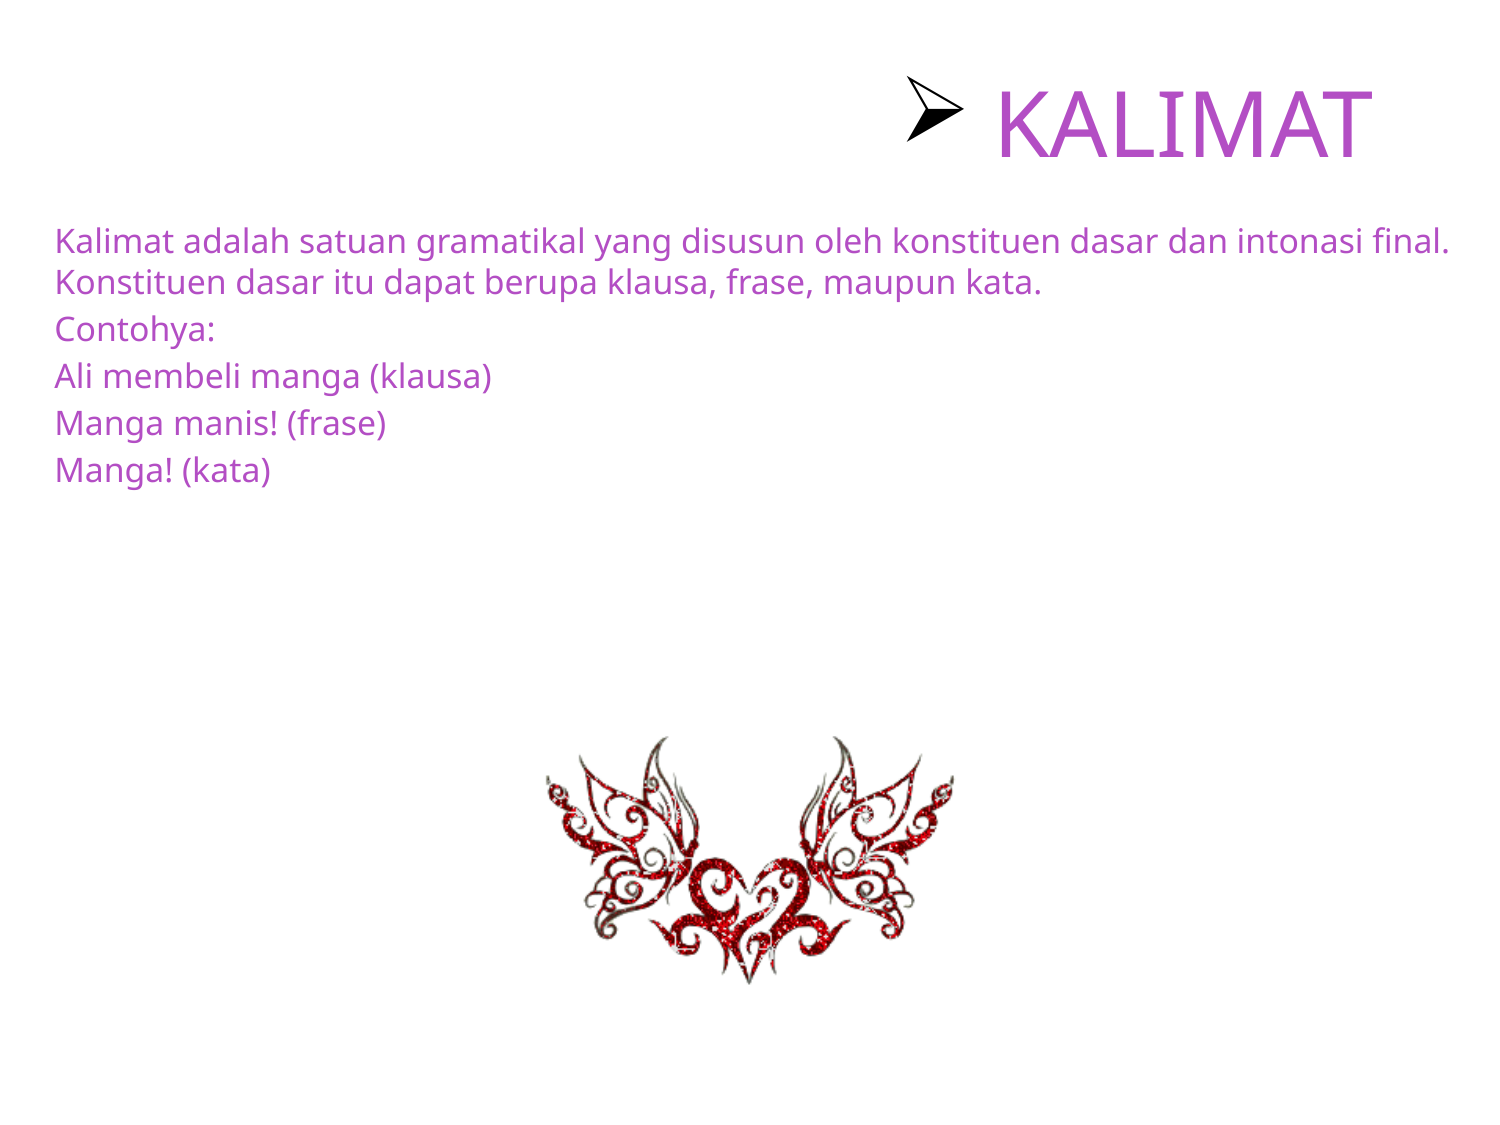

# KALIMAT
Kalimat adalah satuan gramatikal yang disusun oleh konstituen dasar dan intonasi final. Konstituen dasar itu dapat berupa klausa, frase, maupun kata.
Contohya:
Ali membeli manga (klausa)
Manga manis! (frase)
Manga! (kata)